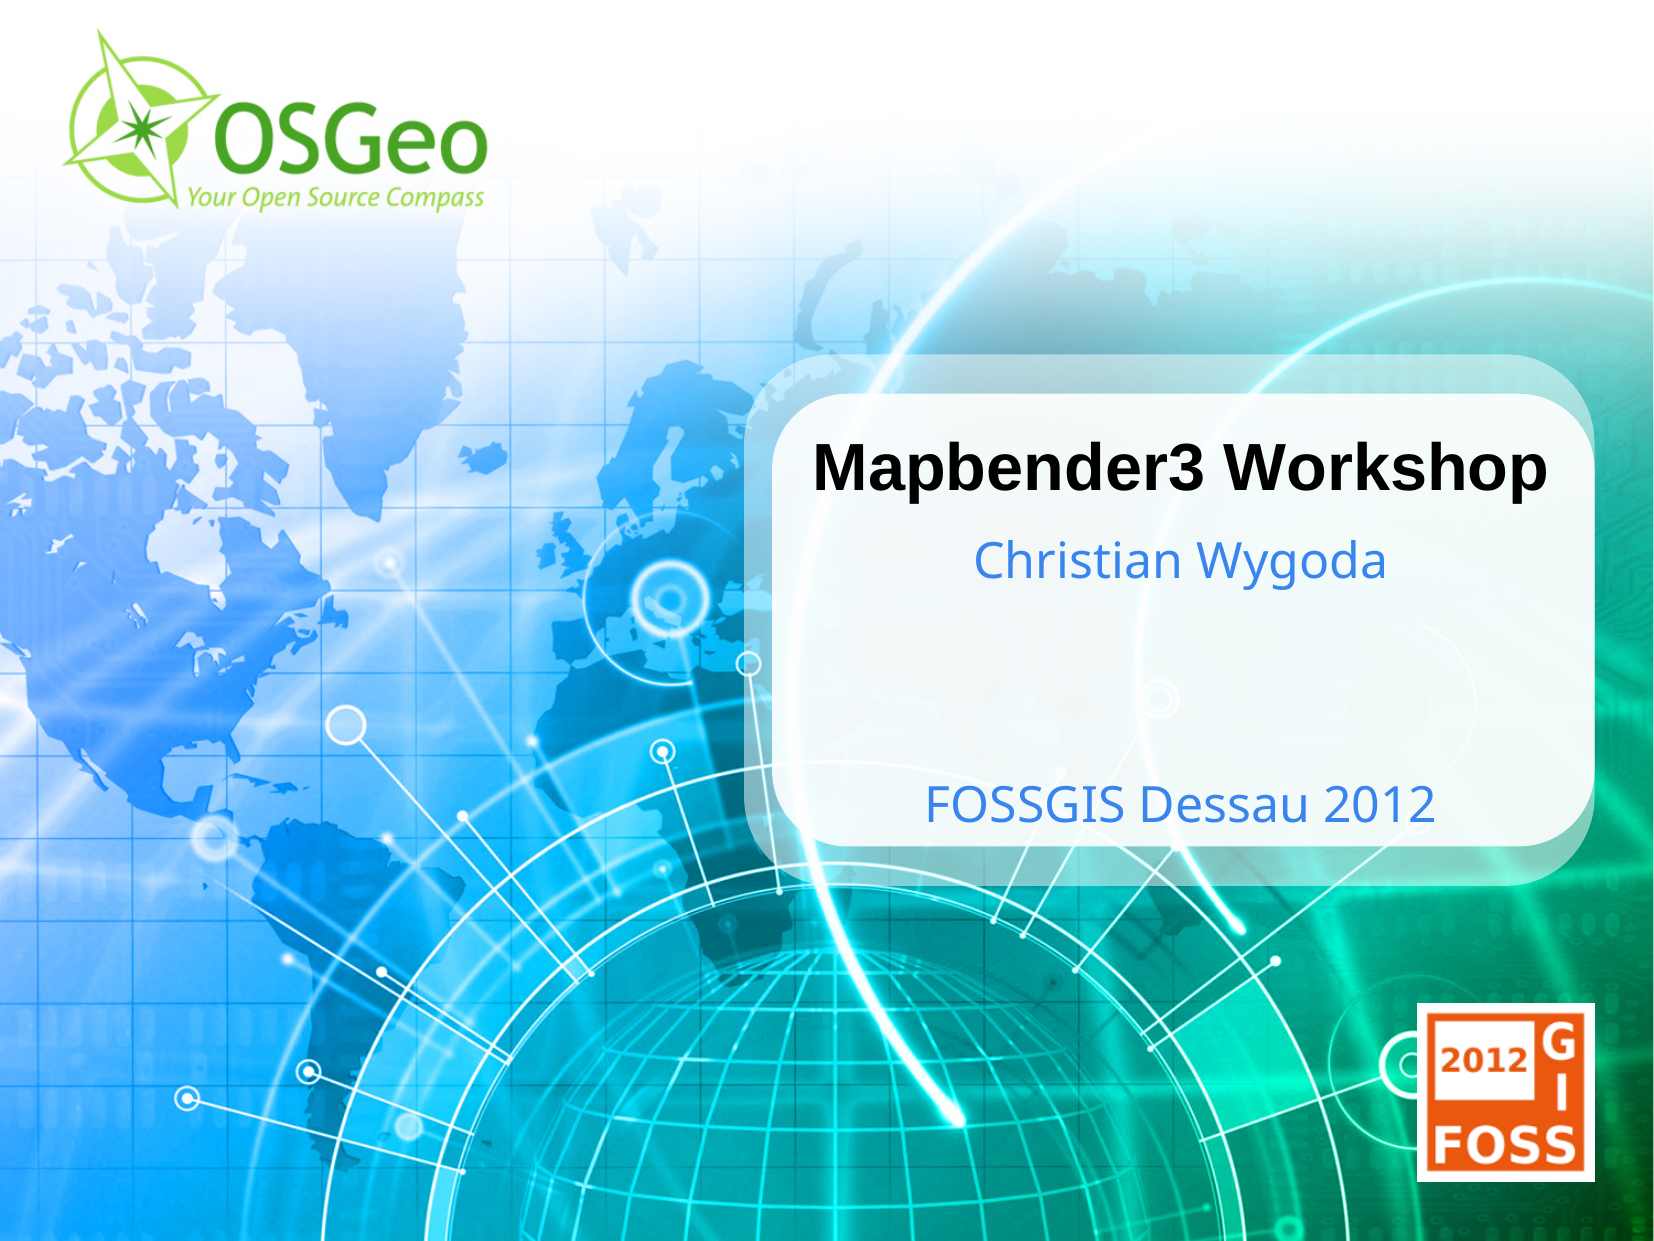

Mapbender3 Workshop
Christian Wygoda
FOSSGIS Dessau 2012